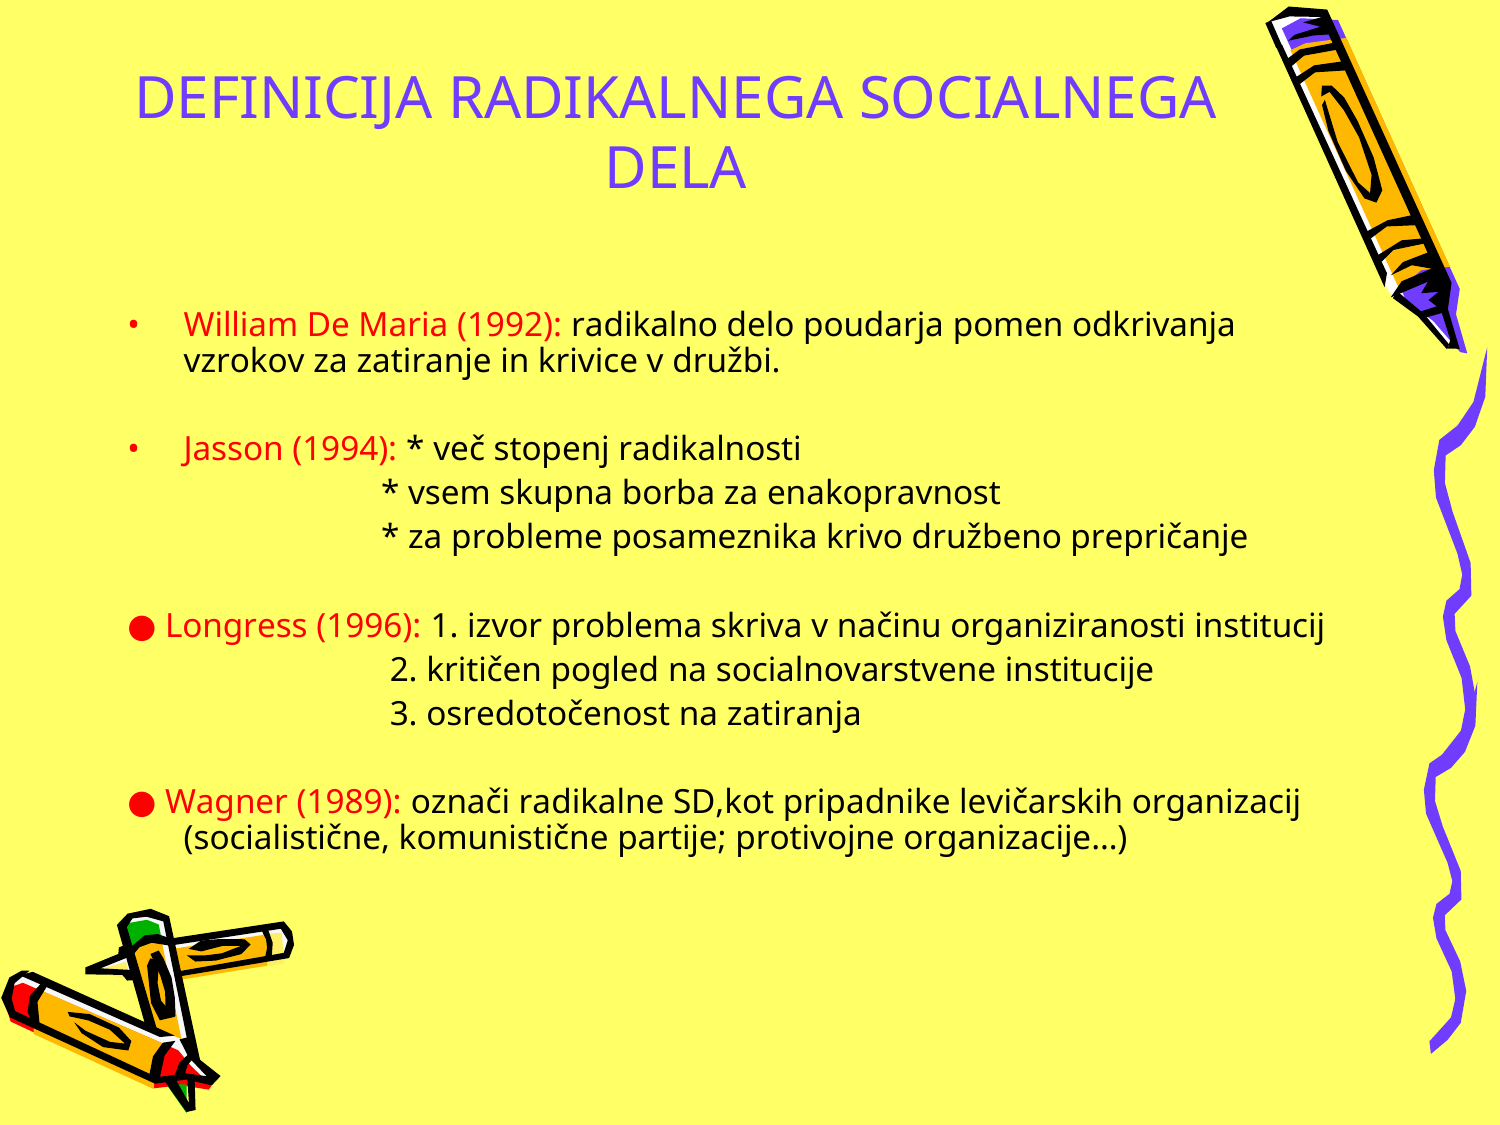

# DEFINICIJA RADIKALNEGA SOCIALNEGA DELA
William De Maria (1992): radikalno delo poudarja pomen odkrivanja vzrokov za zatiranje in krivice v družbi.
Jasson (1994): * več stopenj radikalnosti
 * vsem skupna borba za enakopravnost
 * za probleme posameznika krivo družbeno prepričanje
● Longress (1996): 1. izvor problema skriva v načinu organiziranosti institucij
 2. kritičen pogled na socialnovarstvene institucije
 3. osredotočenost na zatiranja
● Wagner (1989): označi radikalne SD,kot pripadnike levičarskih organizacij (socialistične, komunistične partije; protivojne organizacije…)